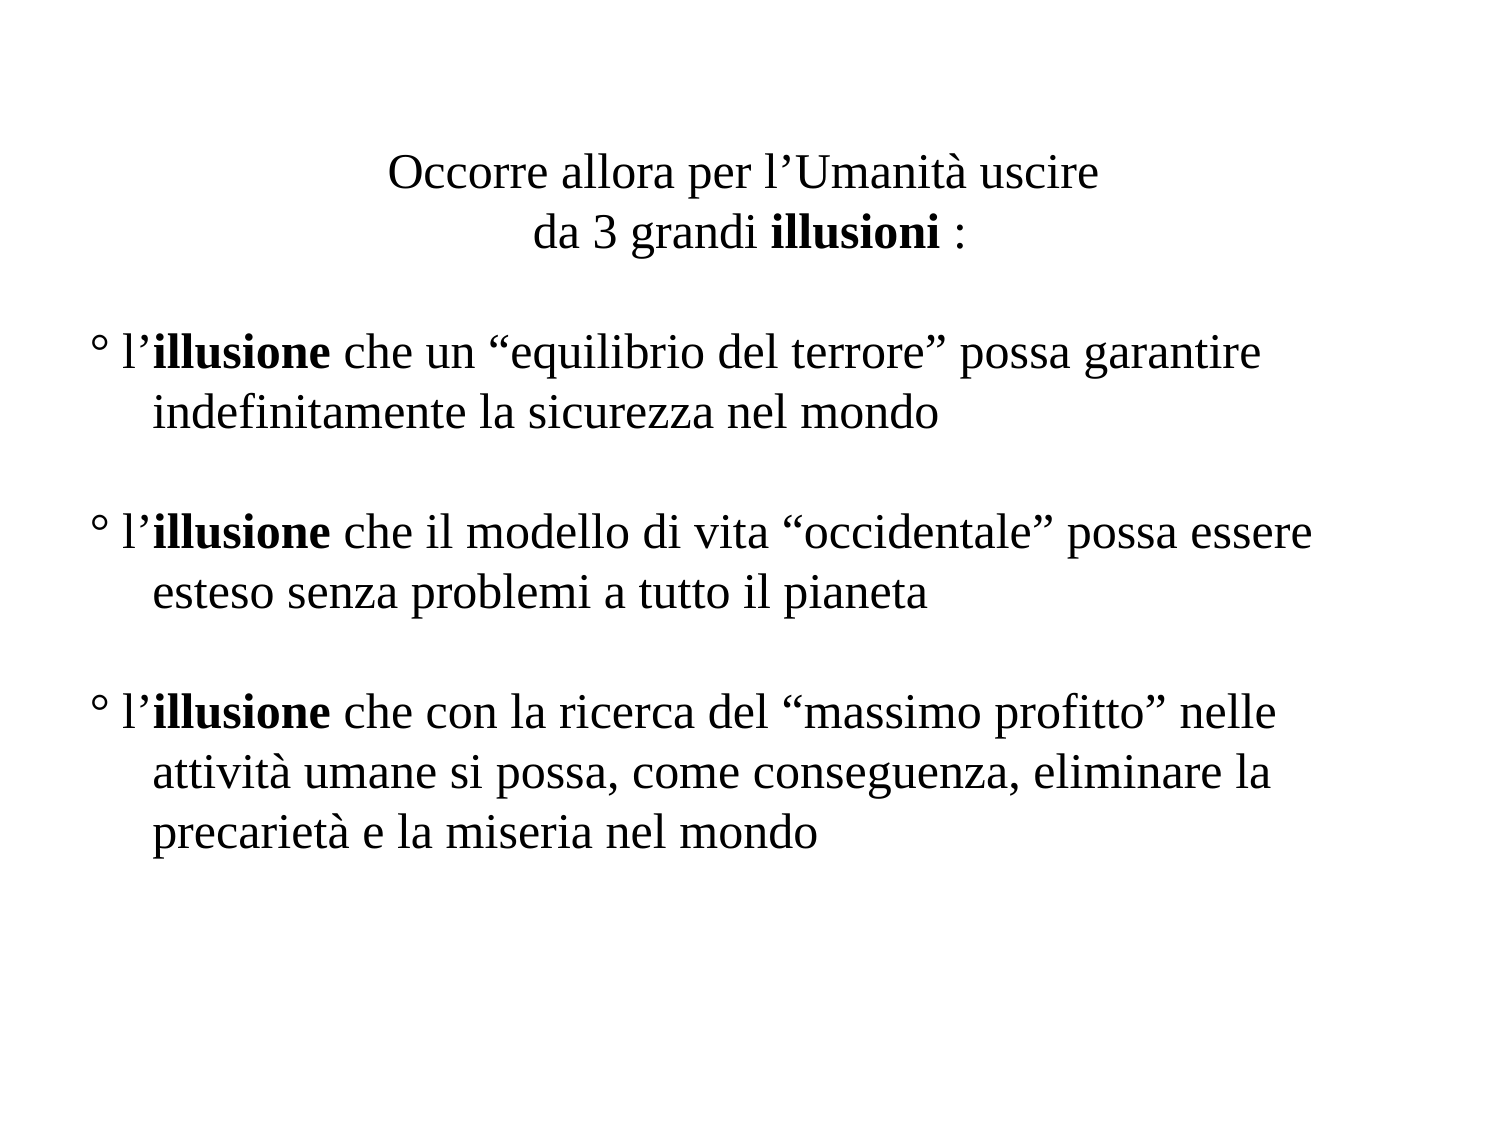

# Occorre allora per l’Umanità uscire
da 3 grandi illusioni :
° l’illusione che un “equilibrio del terrore” possa garantire
 indefinitamente la sicurezza nel mondo
° l’illusione che il modello di vita “occidentale” possa essere
 esteso senza problemi a tutto il pianeta
° l’illusione che con la ricerca del “massimo profitto” nelle
 attività umane si possa, come conseguenza, eliminare la
 precarietà e la miseria nel mondo